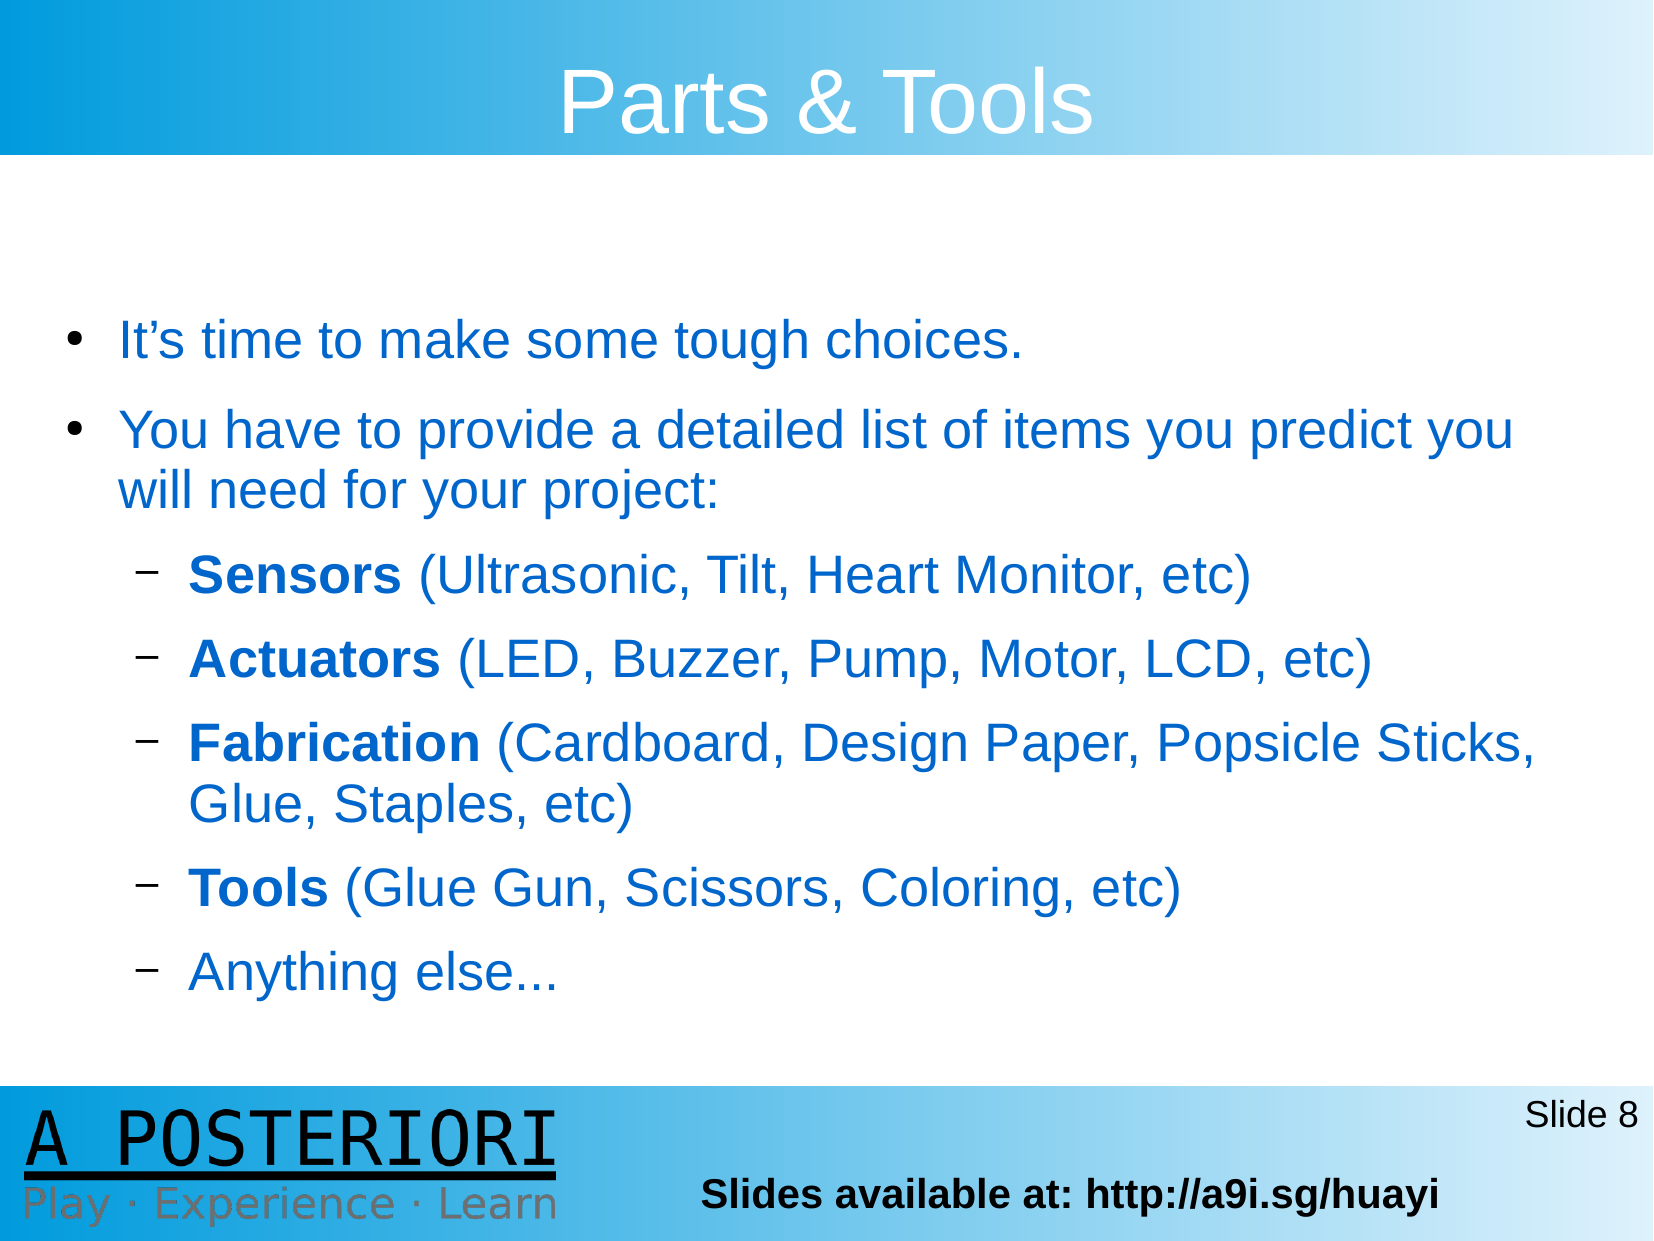

# Parts & Tools
It’s time to make some tough choices.
You have to provide a detailed list of items you predict you will need for your project:
Sensors (Ultrasonic, Tilt, Heart Monitor, etc)
Actuators (LED, Buzzer, Pump, Motor, LCD, etc)
Fabrication (Cardboard, Design Paper, Popsicle Sticks, Glue, Staples, etc)
Tools (Glue Gun, Scissors, Coloring, etc)
Anything else...